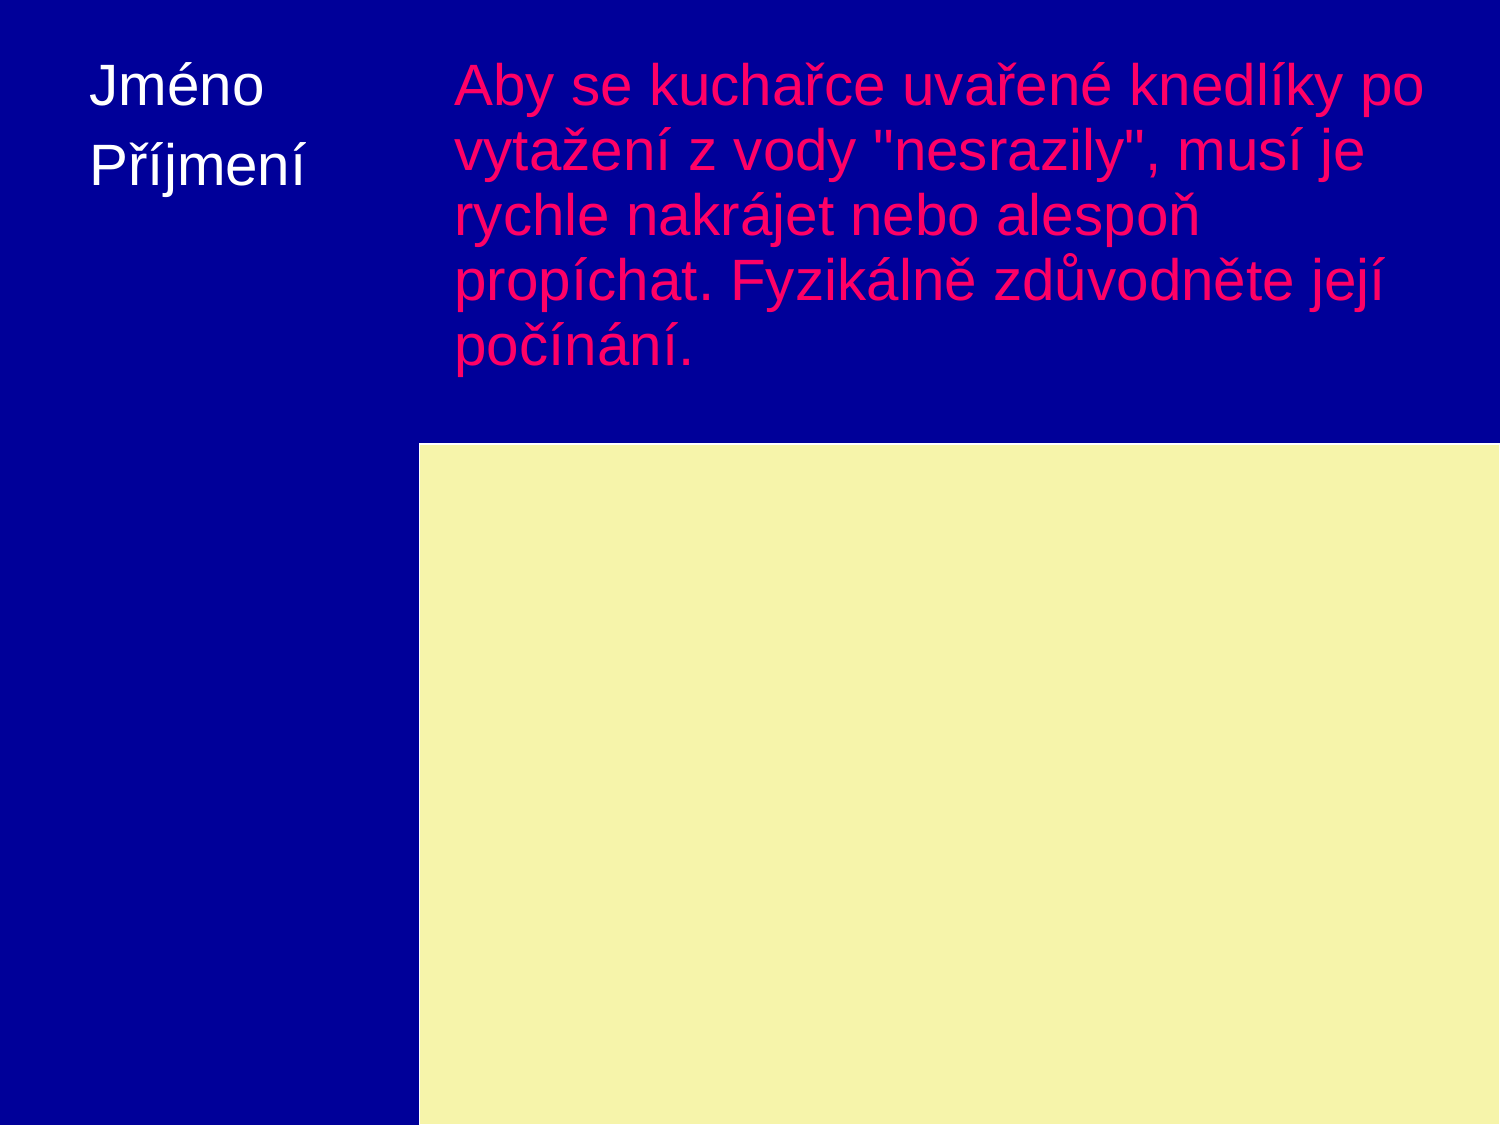

Jméno
Příjmení
Aby se kuchařce uvařené knedlíky po vytažení z vody "nesrazily", musí je rychle nakrájet nebo alespoň propíchat. Fyzikálně zdůvodněte její počínání.
Při chladnutí knedlíku by v jeho uzavřených
vnitřních dutinách docházelo ke kondenzaci
vodních par, následnému poklesu tlaku a
atmosférická tlaková síla by knedlíky zmáčkla.